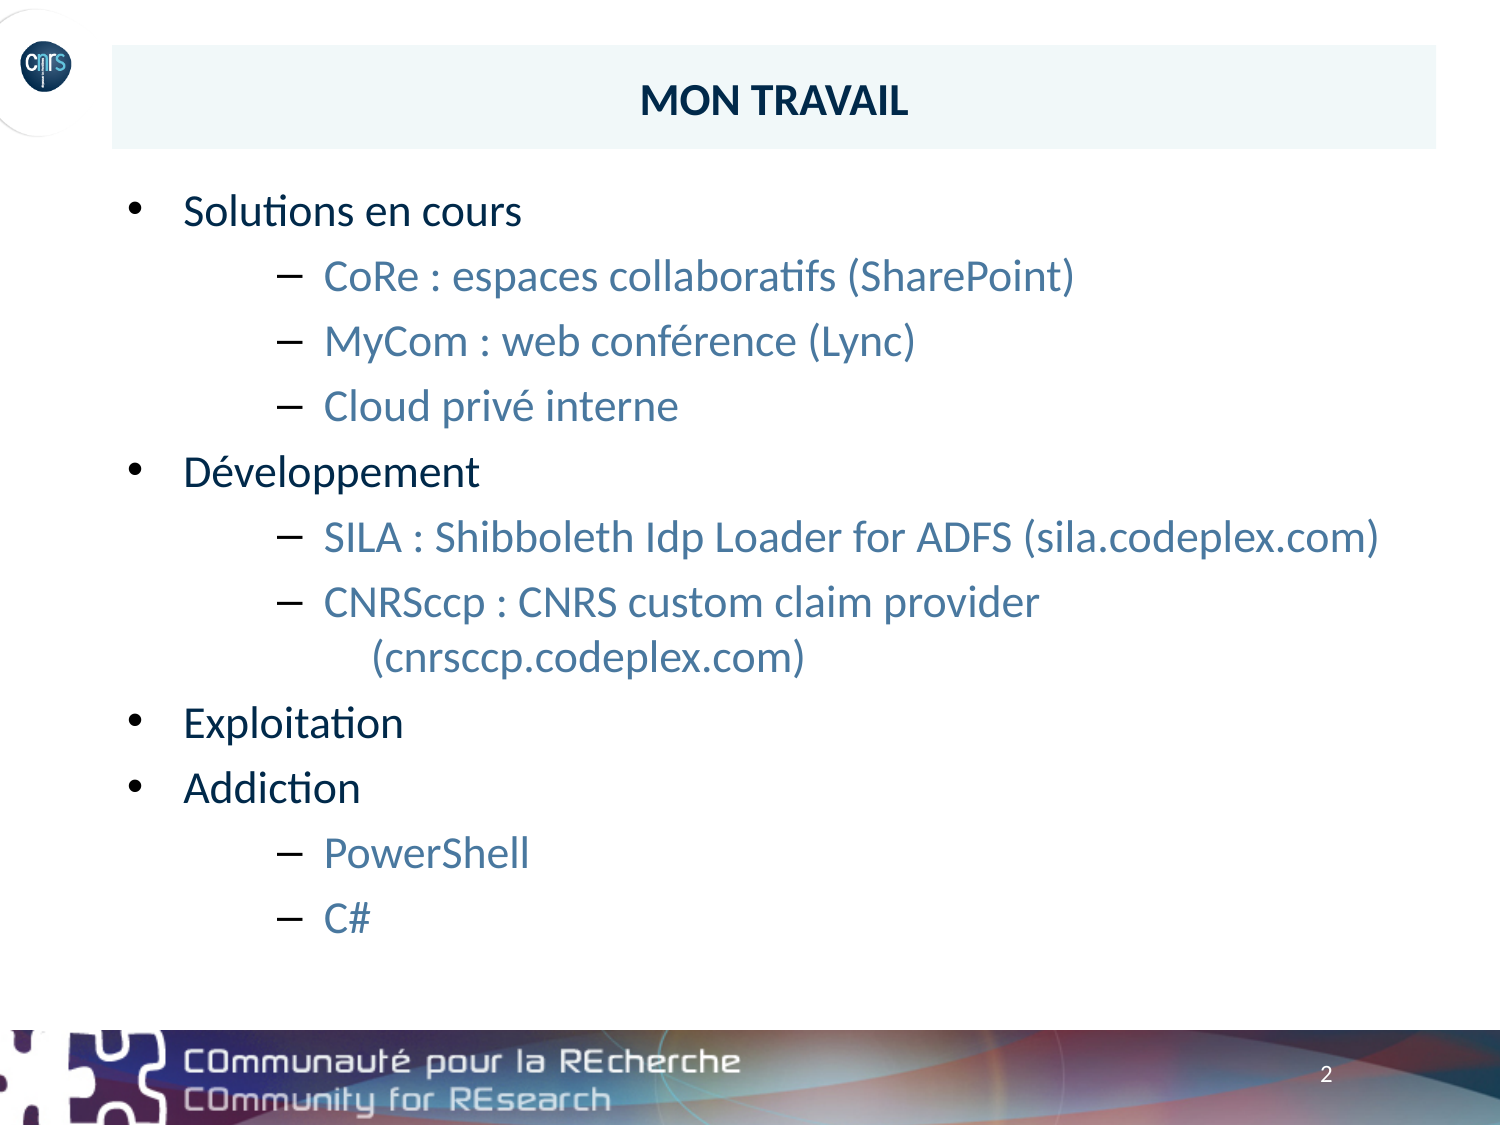

# Mon travail
Solutions en cours
CoRe : espaces collaboratifs (SharePoint)
MyCom : web conférence (Lync)
Cloud privé interne
Développement
SILA : Shibboleth Idp Loader for ADFS (sila.codeplex.com)
CNRSccp : CNRS custom claim provider (cnrsccp.codeplex.com)
Exploitation
Addiction
PowerShell
C#